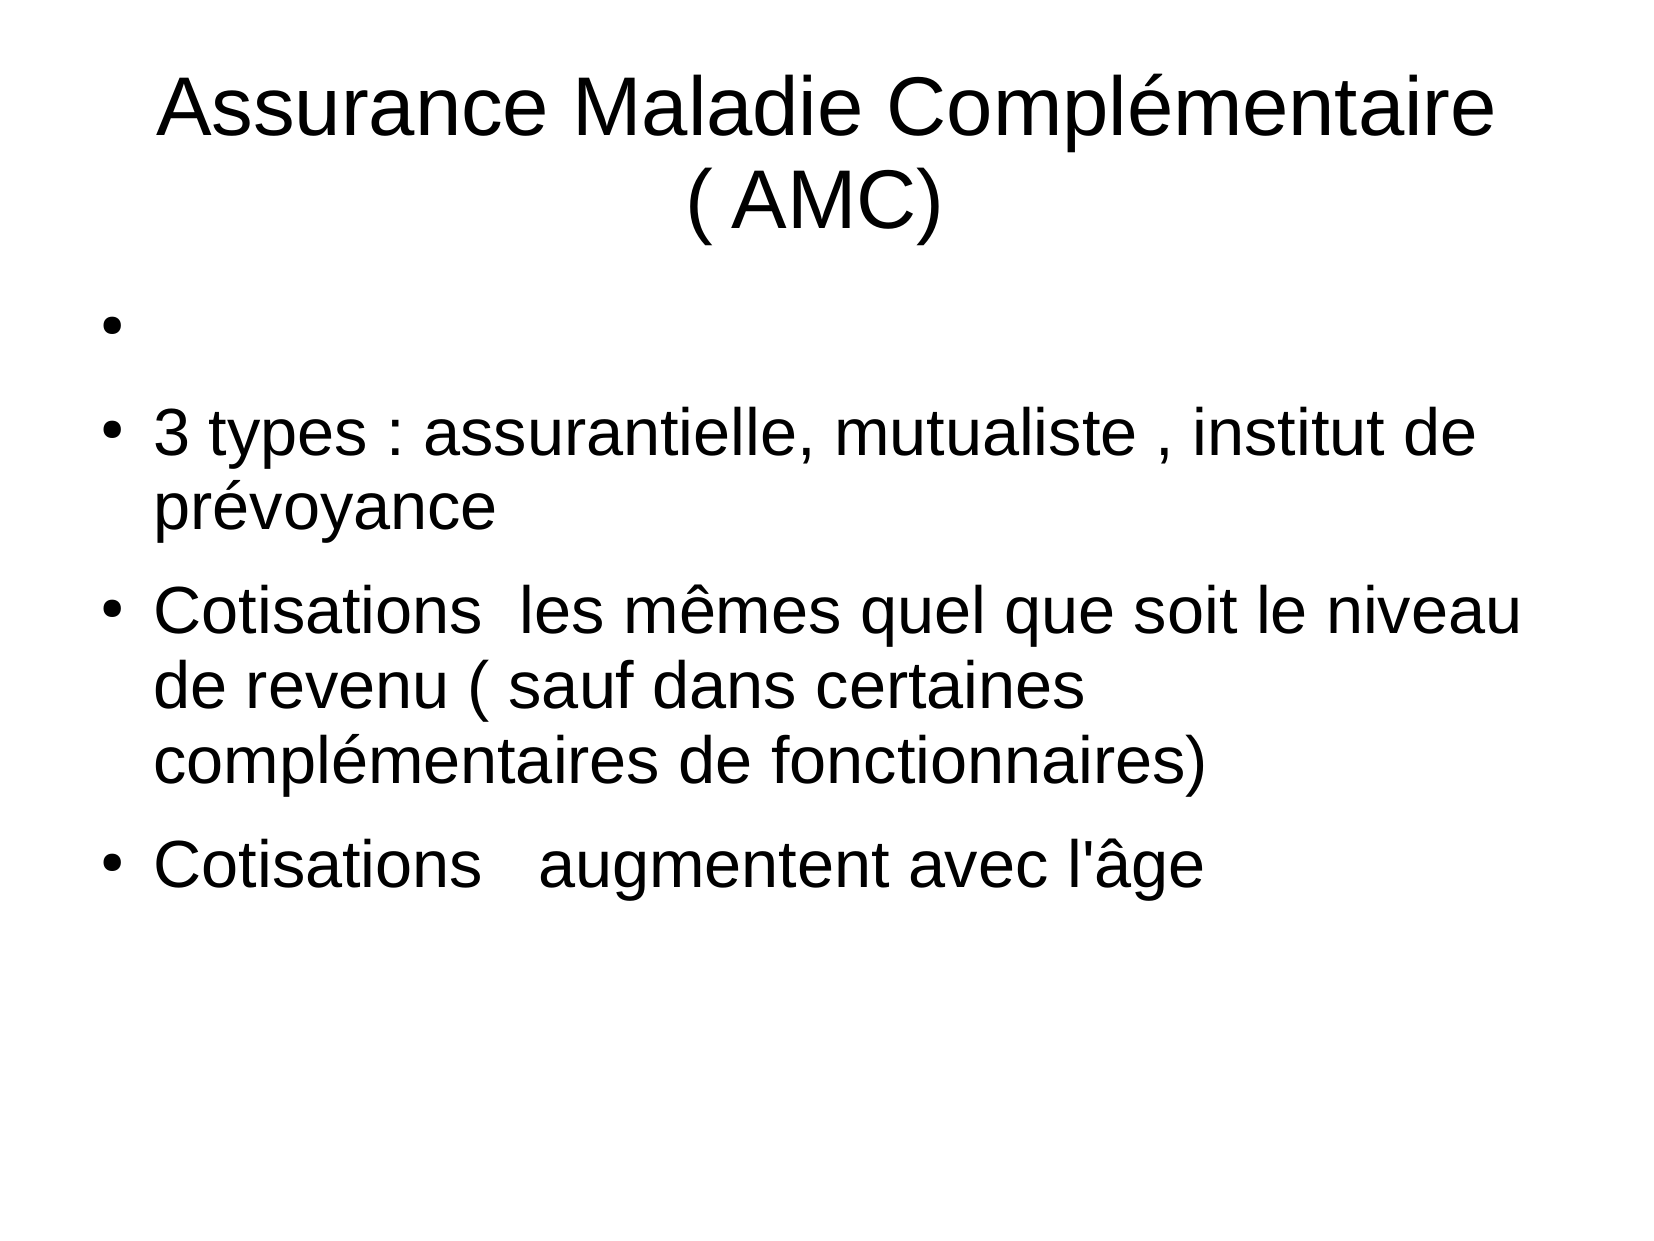

# Assurance Maladie Complémentaire ( AMC)
3 types : assurantielle, mutualiste , institut de prévoyance
Cotisations les mêmes quel que soit le niveau de revenu ( sauf dans certaines complémentaires de fonctionnaires)
Cotisations augmentent avec l'âge